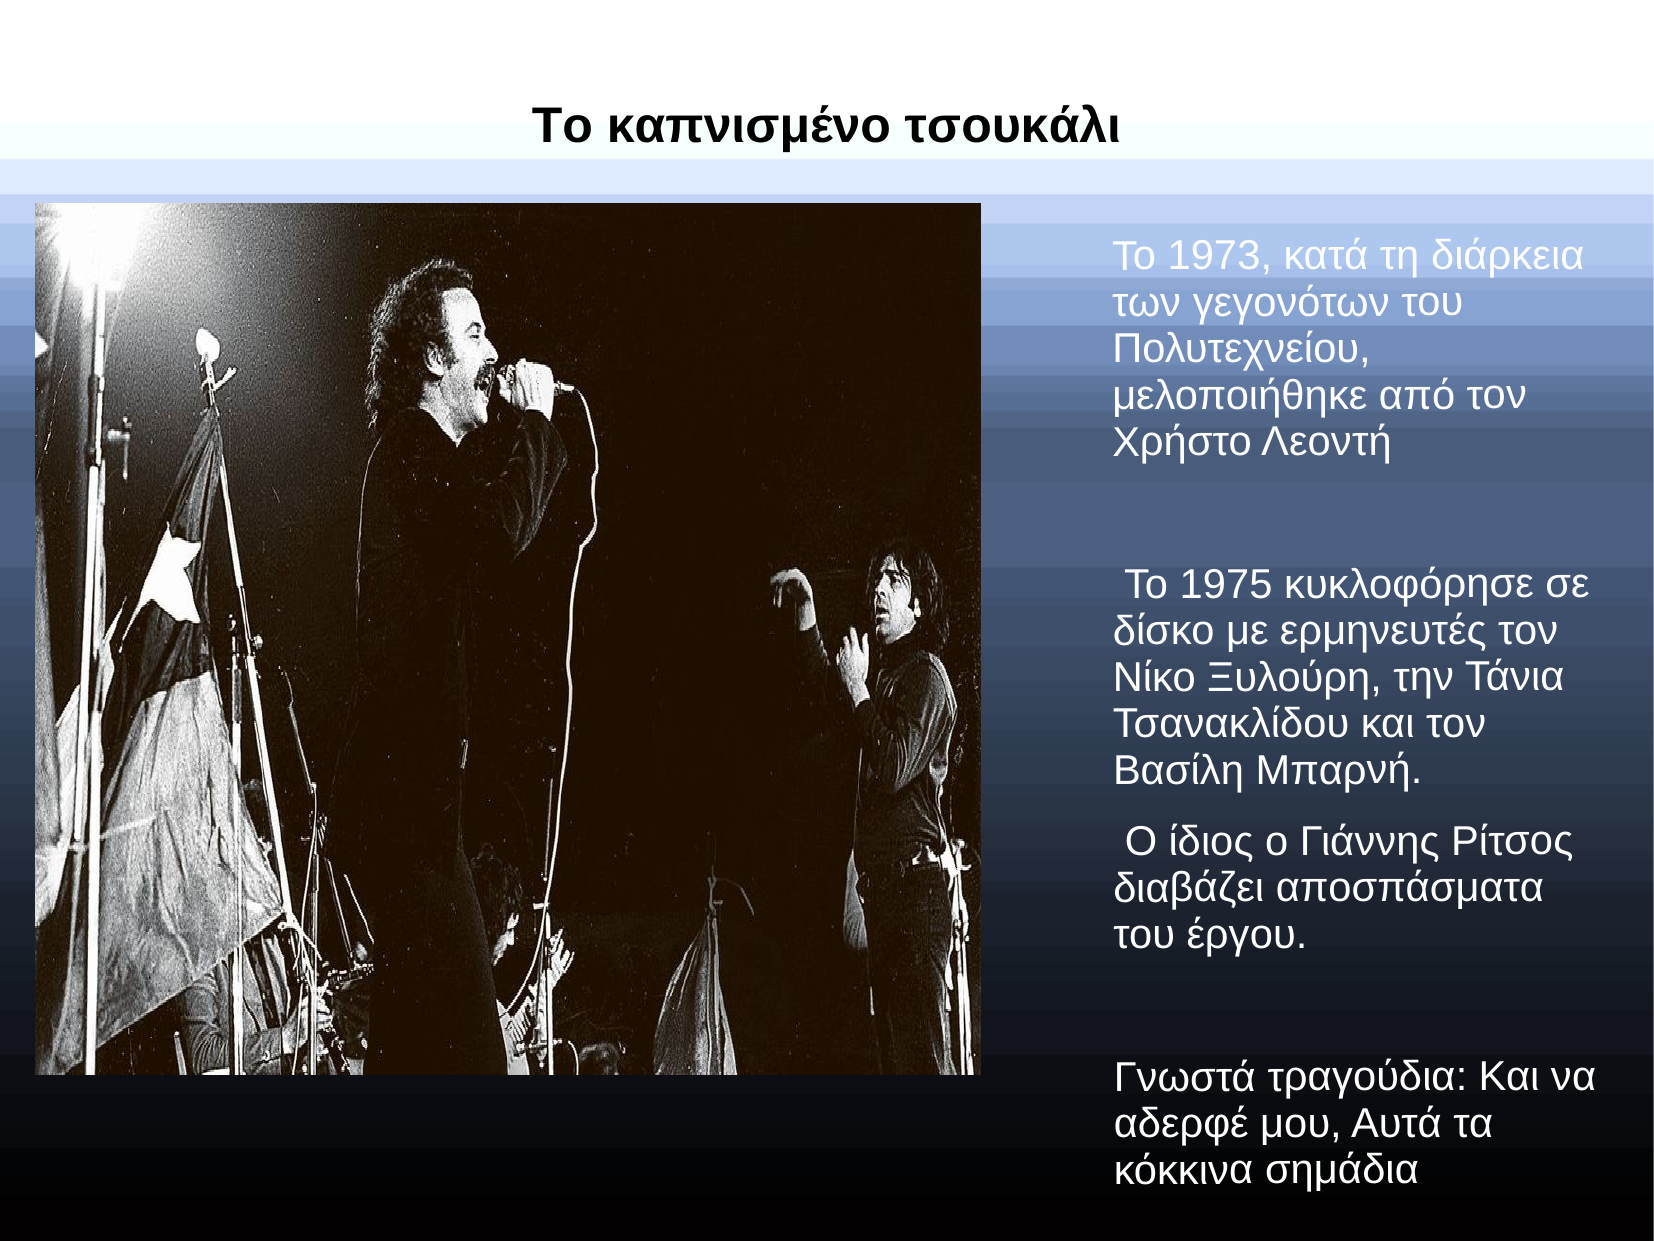

# Το καπνισμένο τσουκάλι
Το 1973, κατά τη διάρκεια των γεγονότων του Πολυτεχνείου, μελοποιήθηκε από τον Χρήστο Λεοντή
 Το 1975 κυκλοφόρησε σε δίσκο με ερμηνευτές τον Νίκο Ξυλούρη, την Τάνια Τσανακλίδου και τον Βασίλη Μπαρνή.
 Ο ίδιος ο Γιάννης Ρίτσος διαβάζει αποσπάσματα του έργου.
Γνωστά τραγούδια: Και να αδερφέ μου, Αυτά τα κόκκινα σημάδια